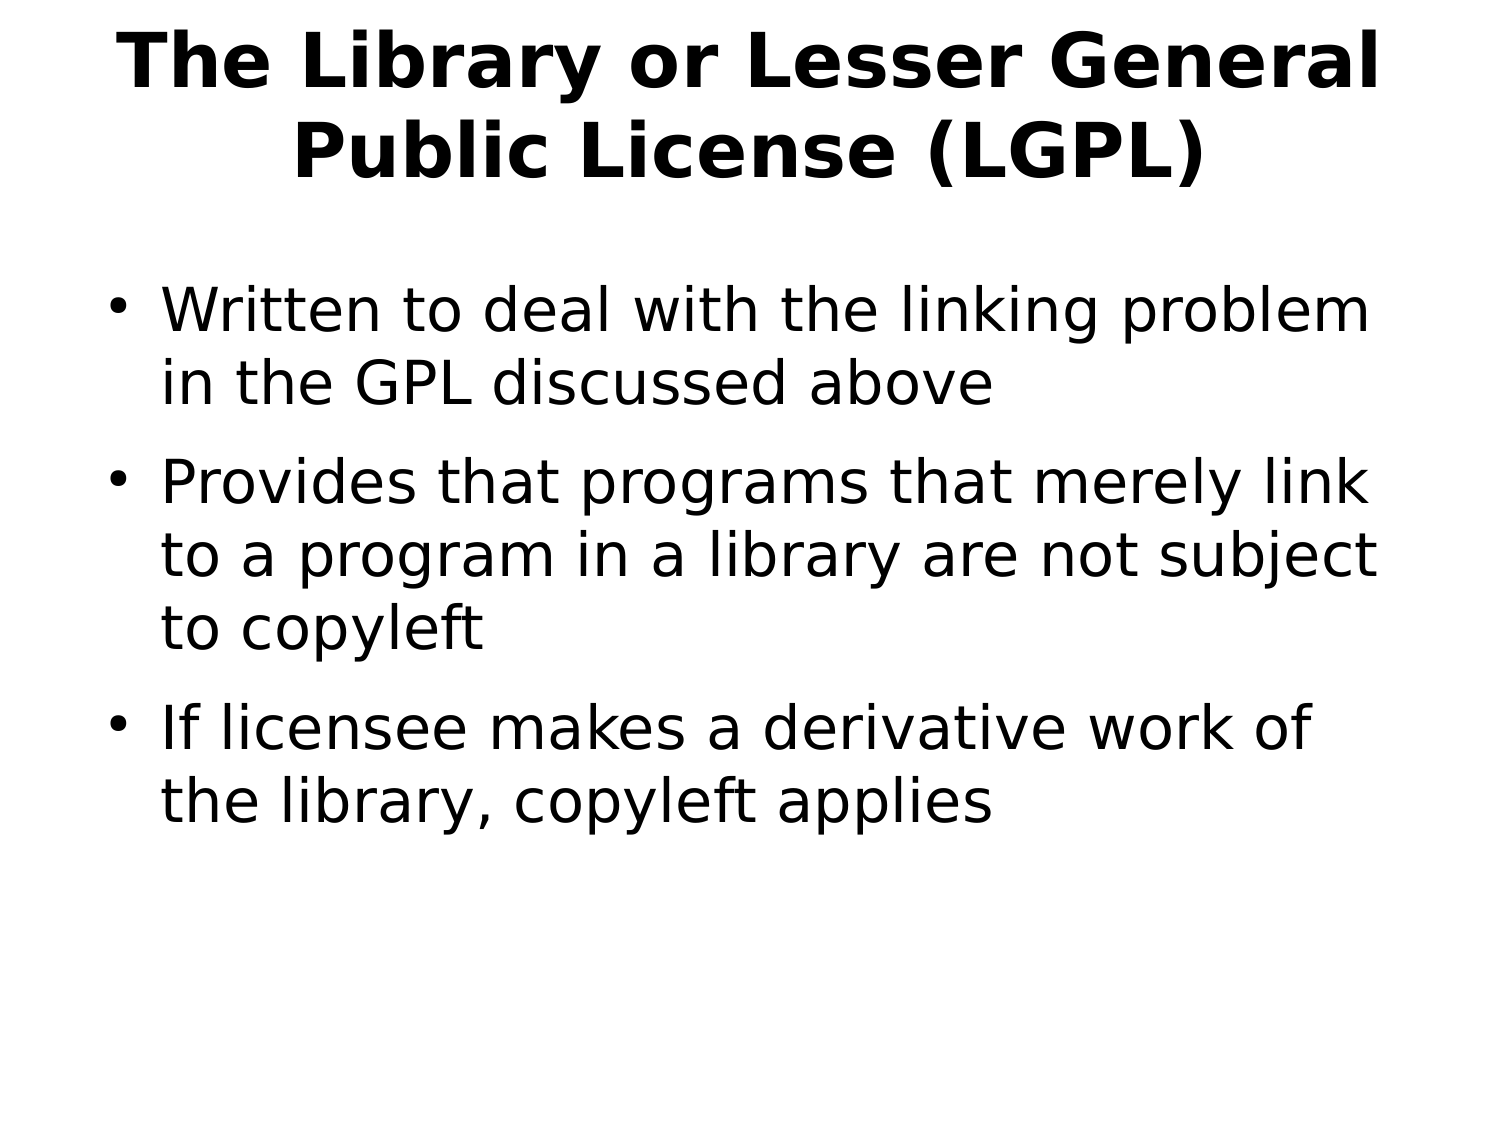

# The Library or Lesser General Public License (LGPL)
Written to deal with the linking problem in the GPL discussed above
Provides that programs that merely link to a program in a library are not subject to copyleft
If licensee makes a derivative work of the library, copyleft applies